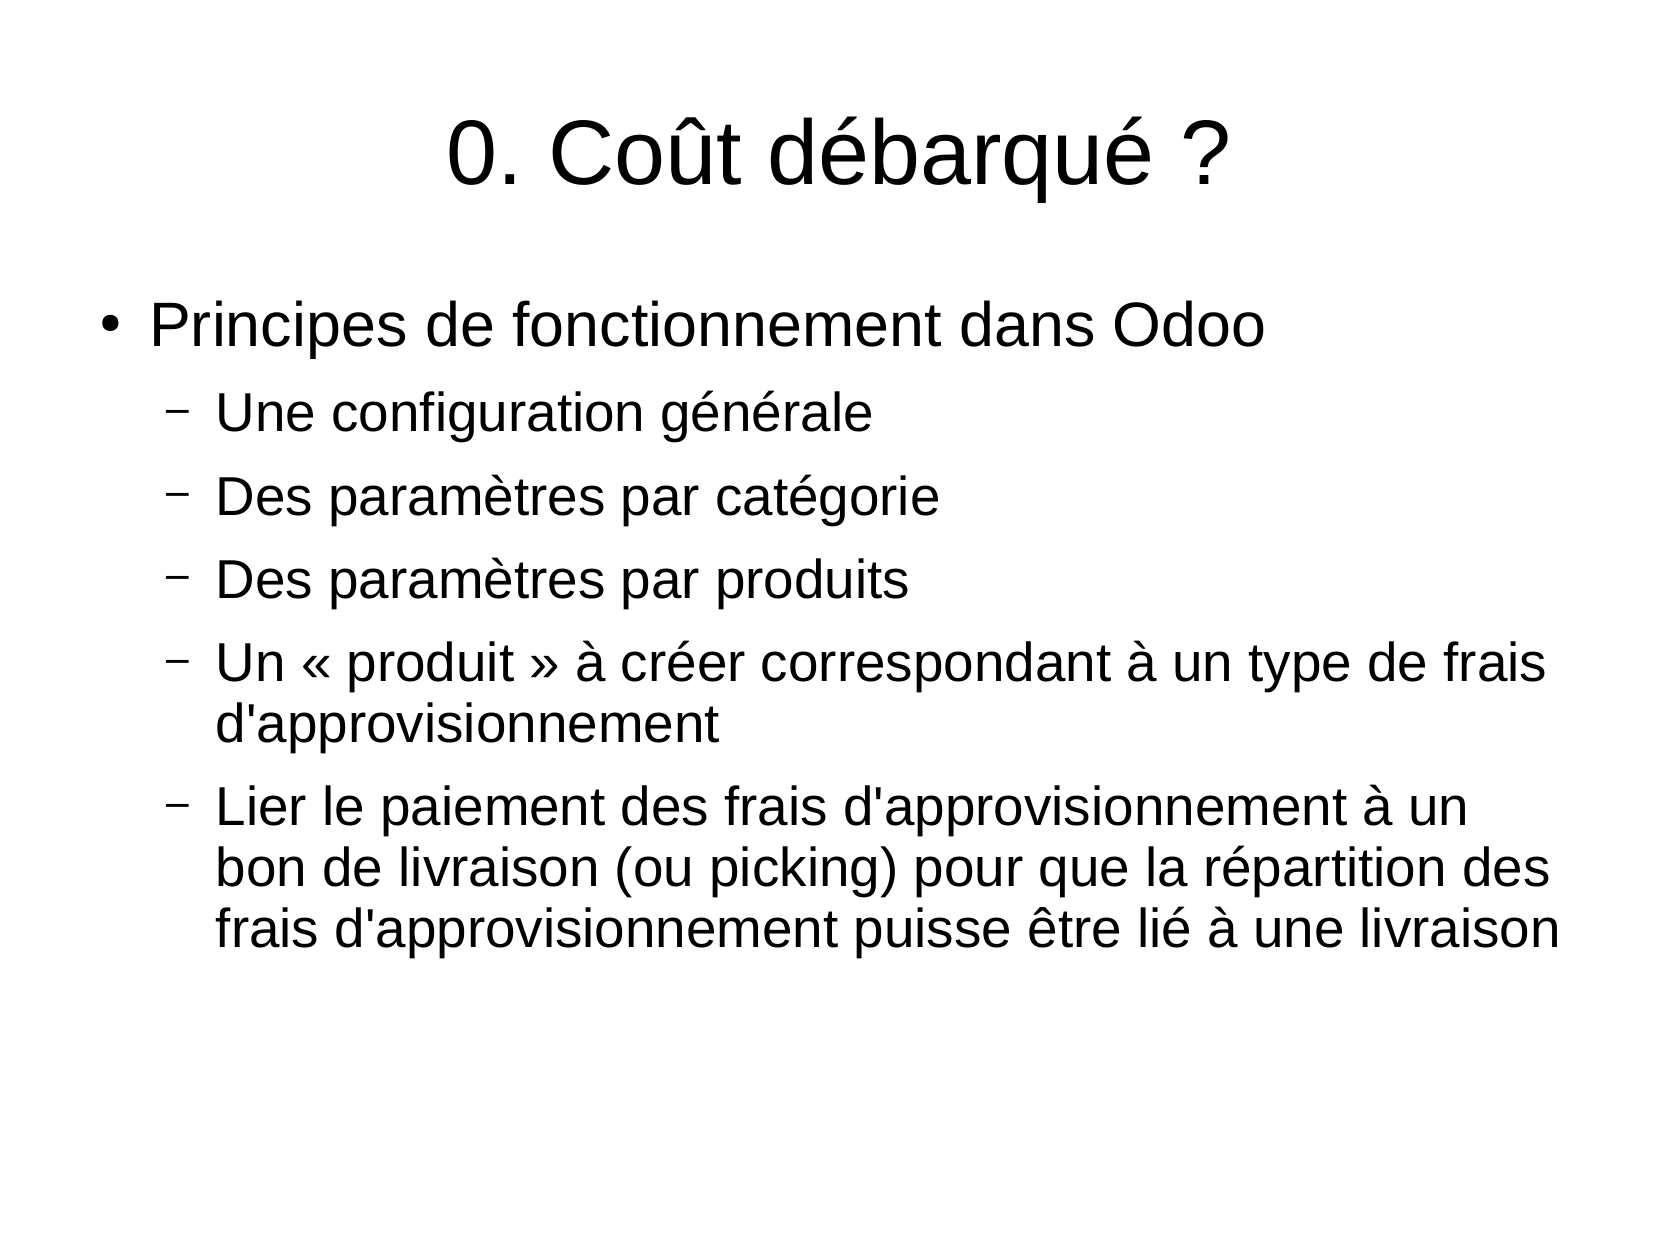

# 0. Coût débarqué ?
Principes de fonctionnement dans Odoo
Une configuration générale
Des paramètres par catégorie
Des paramètres par produits
Un « produit » à créer correspondant à un type de frais d'approvisionnement
Lier le paiement des frais d'approvisionnement à un bon de livraison (ou picking) pour que la répartition des frais d'approvisionnement puisse être lié à une livraison